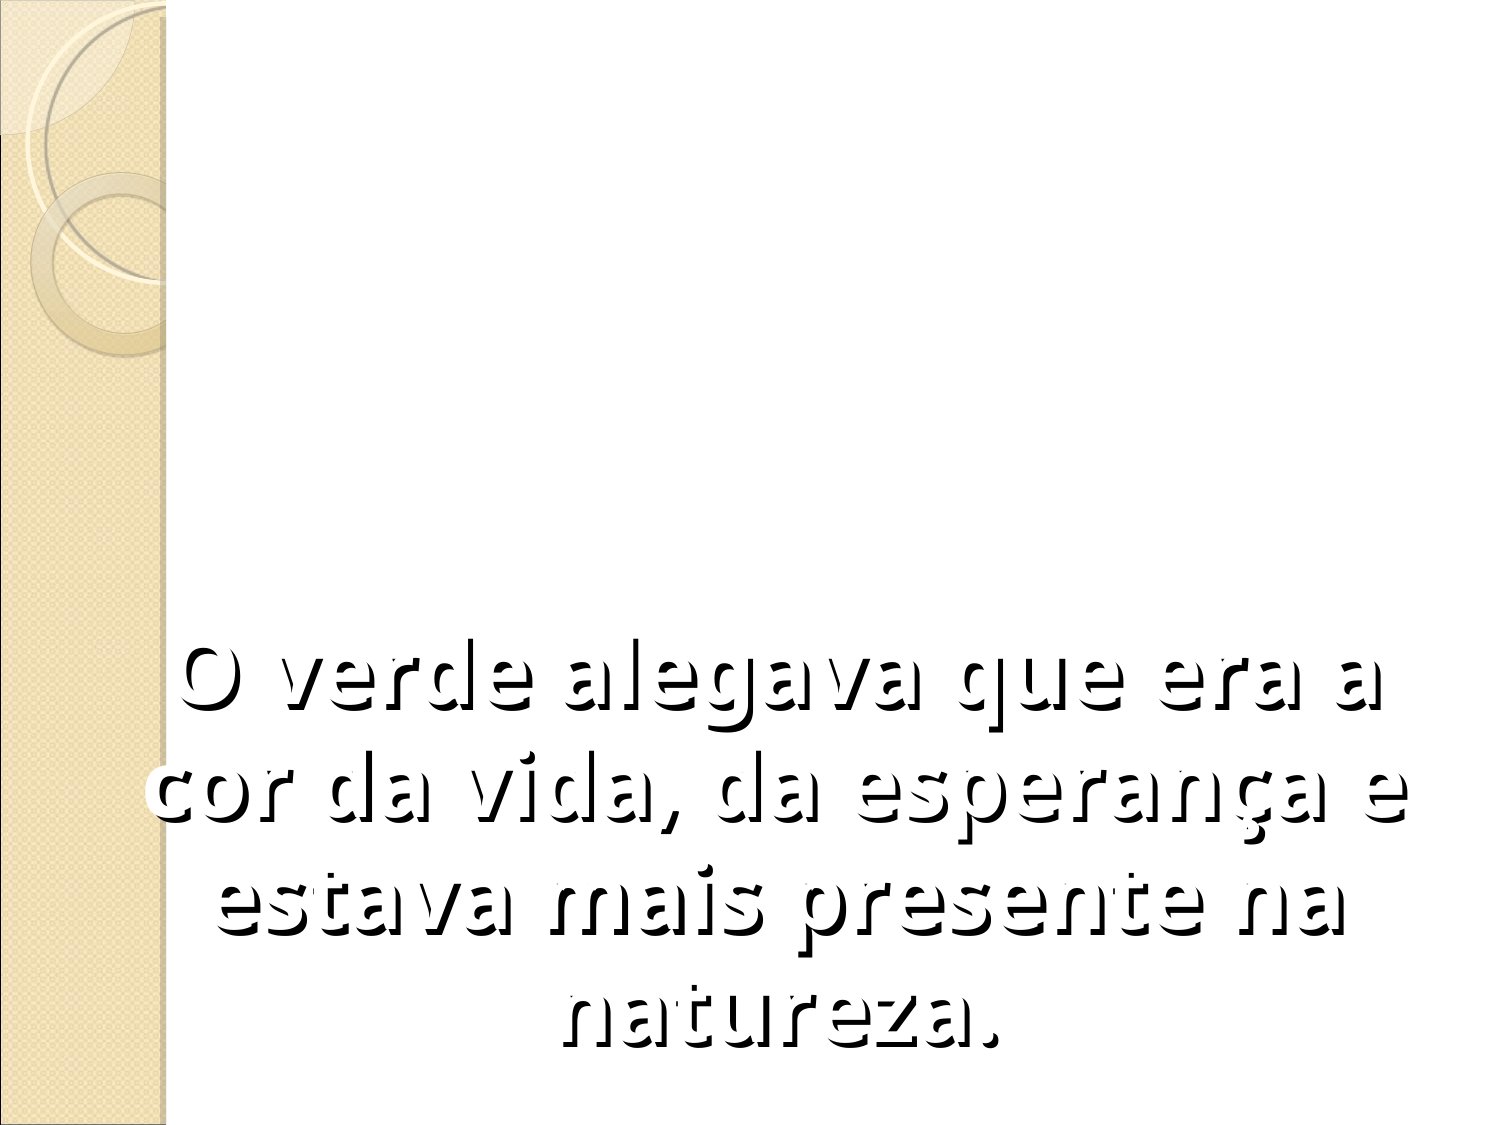

# O verde alegava que era a cor da vida, da esperança e estava mais presente na natureza.